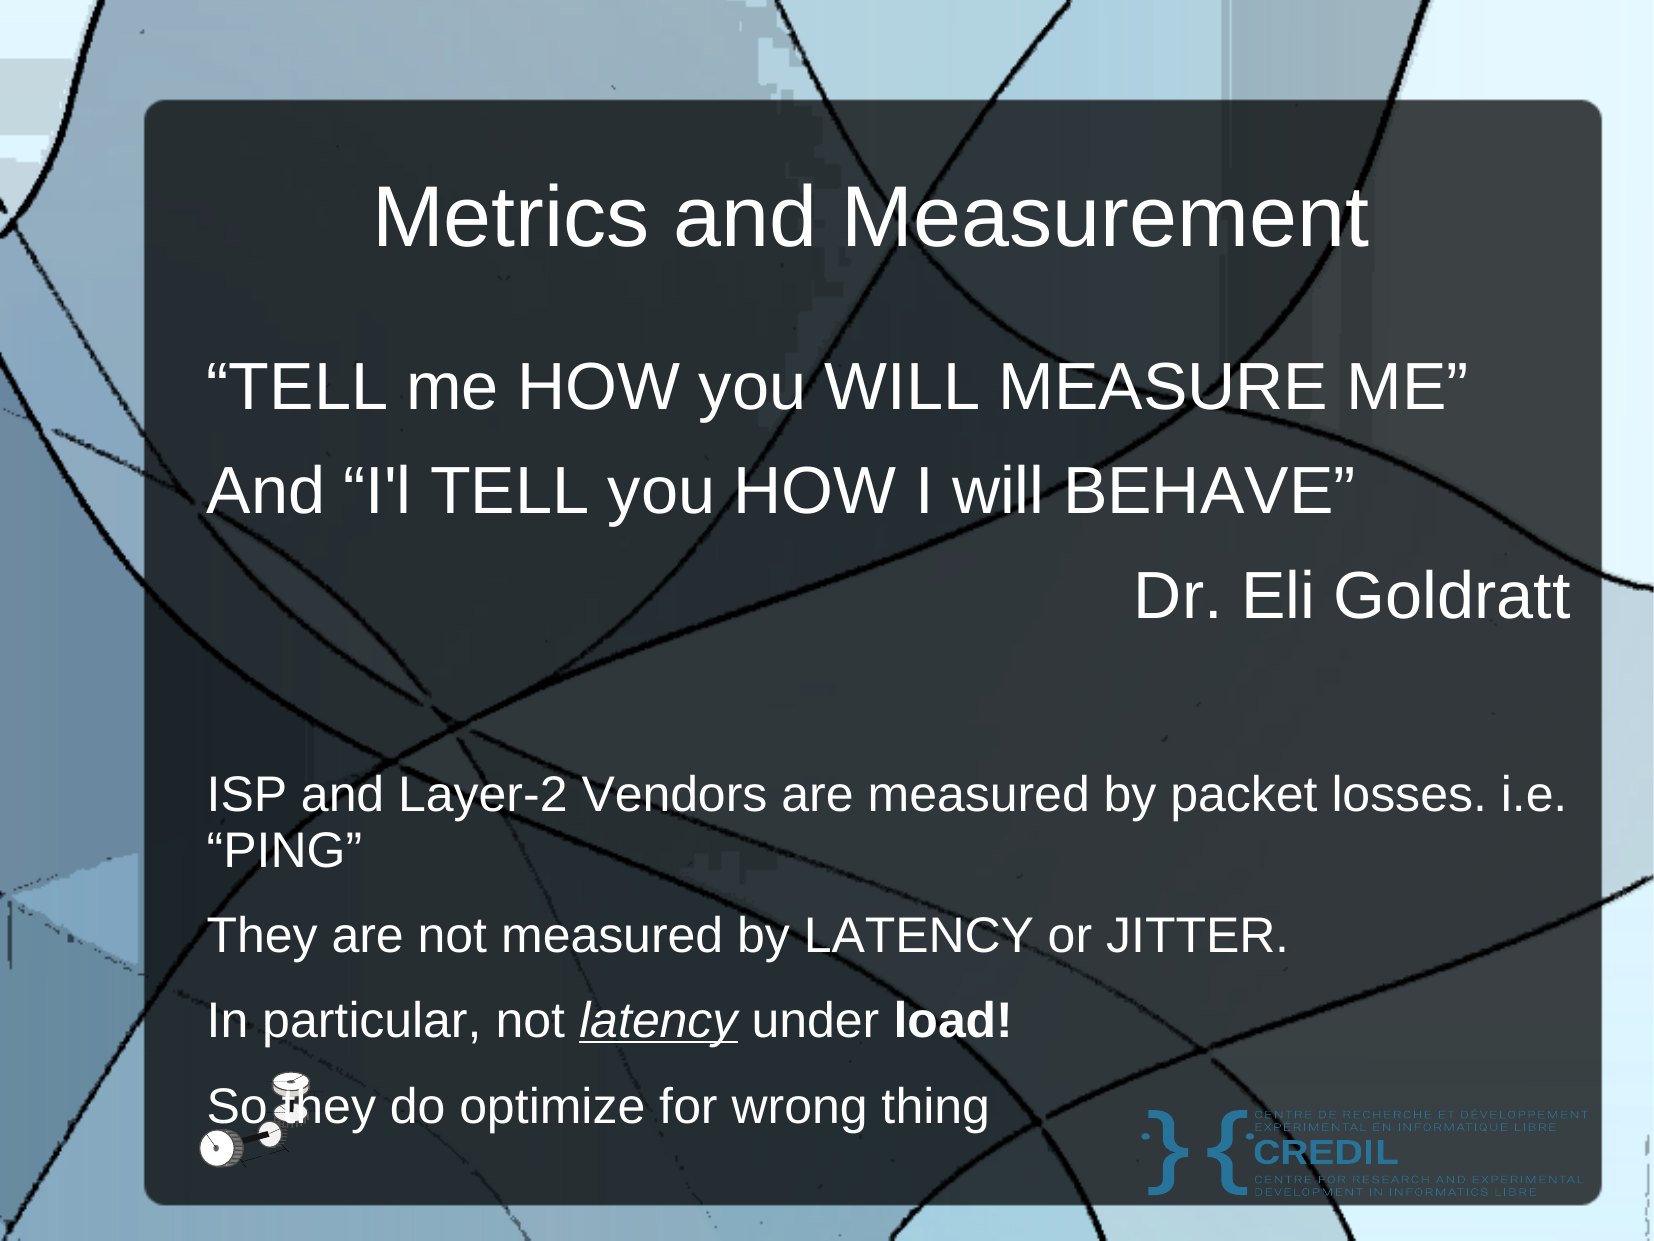

# Metrics and Measurement
“TELL me HOW you WILL MEASURE ME”
And “I'l TELL you HOW I will BEHAVE”
Dr. Eli Goldratt
ISP and Layer-2 Vendors are measured by packet losses. i.e. “PING”
They are not measured by LATENCY or JITTER.
In particular, not latency under load!
So they do optimize for wrong thing